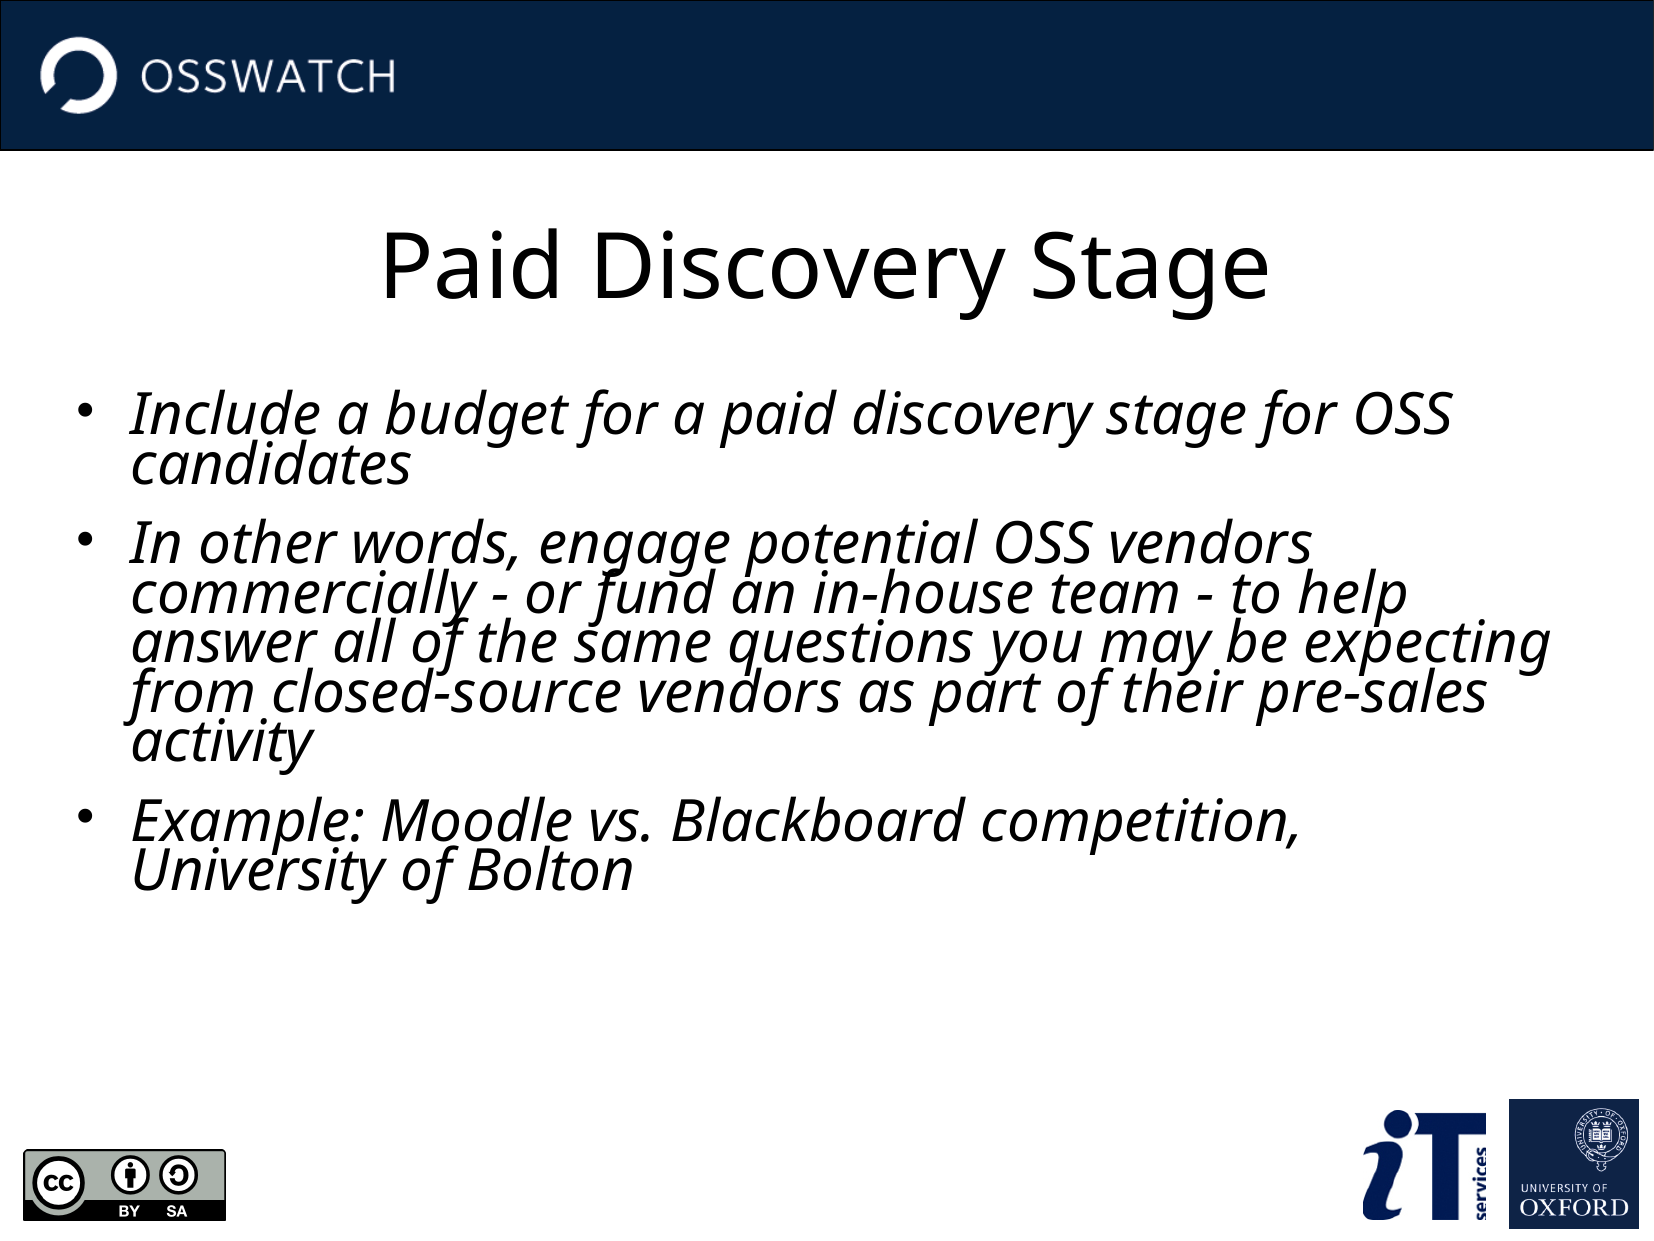

# Paid Discovery Stage
Include a budget for a paid discovery stage for OSS candidates
In other words, engage potential OSS vendors commercially - or fund an in-house team - to help answer all of the same questions you may be expecting from closed-source vendors as part of their pre-sales activity
Example: Moodle vs. Blackboard competition, University of Bolton